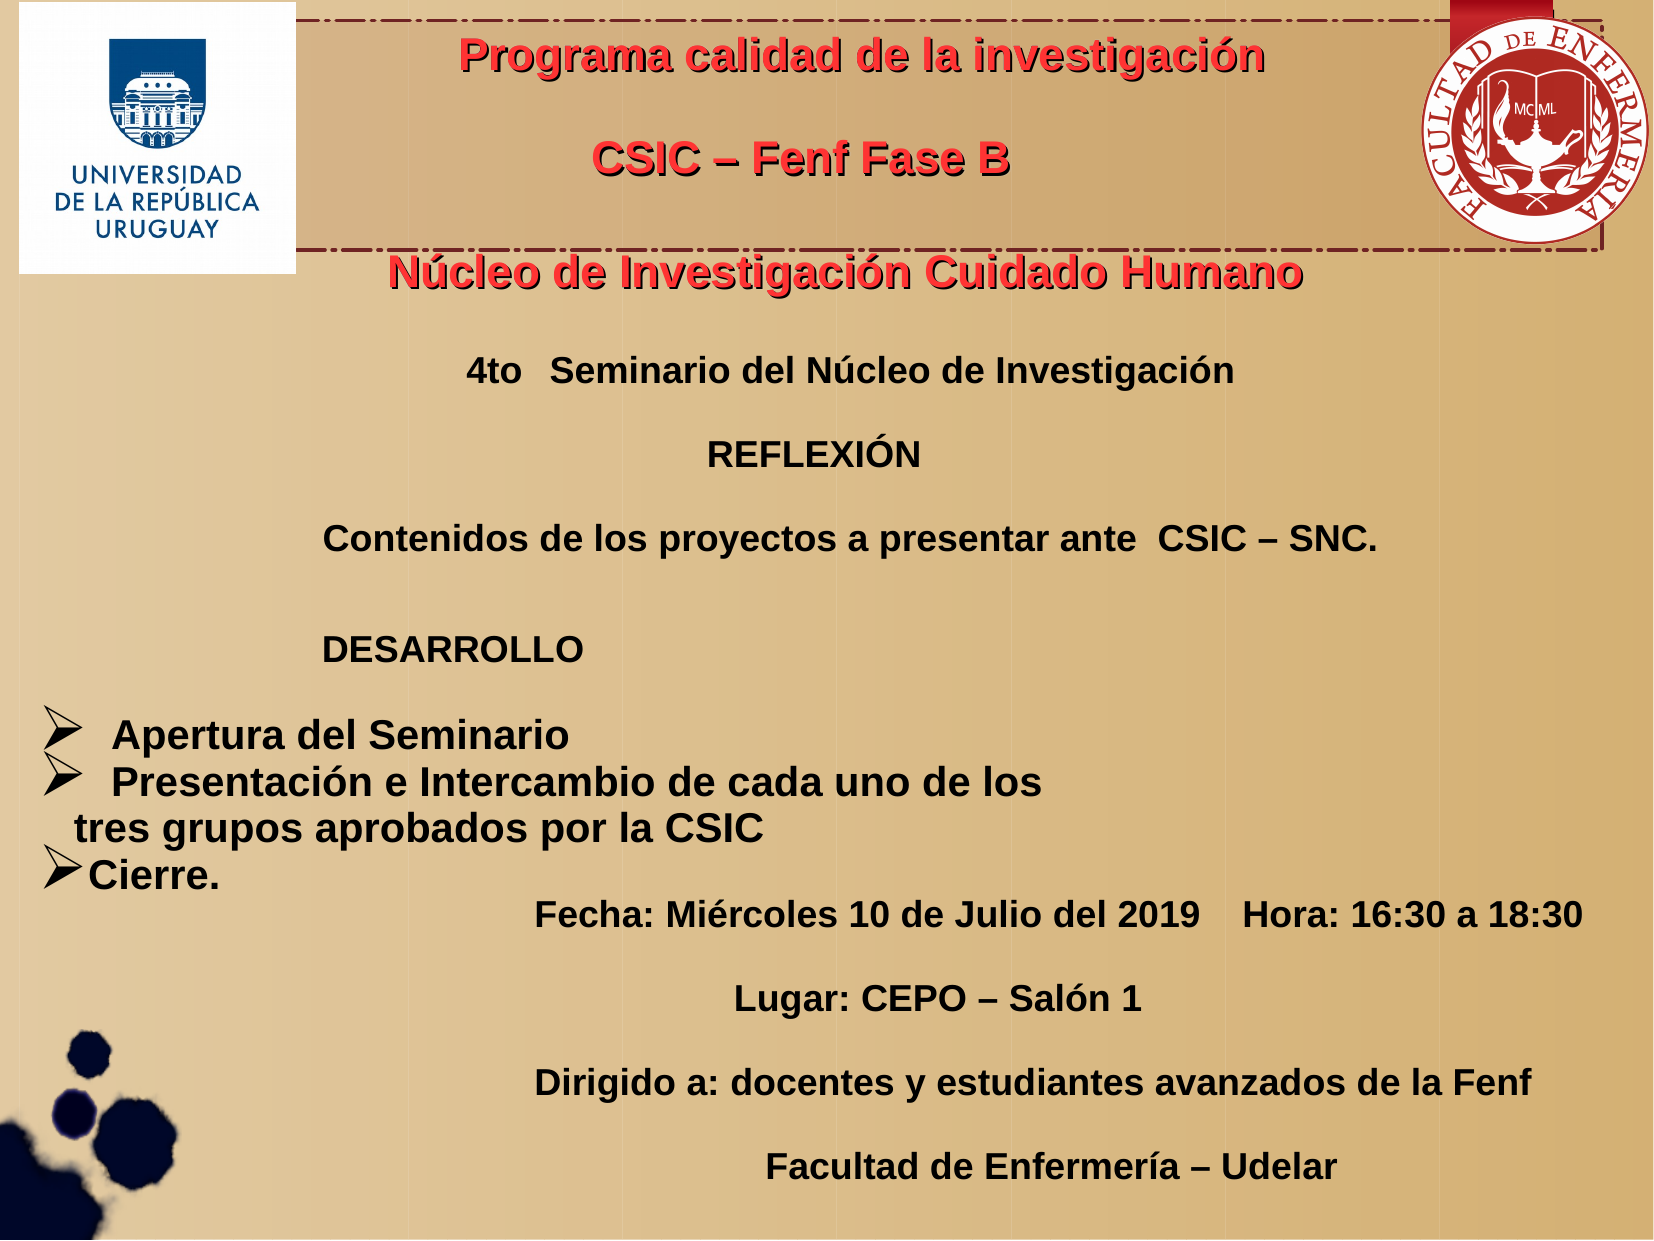

# Programa calidad de la investigación CSIC – Fenf Fase B Núcleo de Investigación Cuidado Humano
4to Seminario del Núcleo de Investigación
 REFLEXIÓN
Contenidos de los proyectos a presentar ante CSIC – SNC.
 DESARROLLO
 Apertura del Seminario
 Presentación e Intercambio de cada uno de los tres grupos aprobados por la CSIC
Cierre.
Fecha: Miércoles 10 de Julio del 2019 Hora: 16:30 a 18:30
 Lugar: CEPO – Salón 1
Dirigido a: docentes y estudiantes avanzados de la Fenf
 Facultad de Enfermería – Udelar